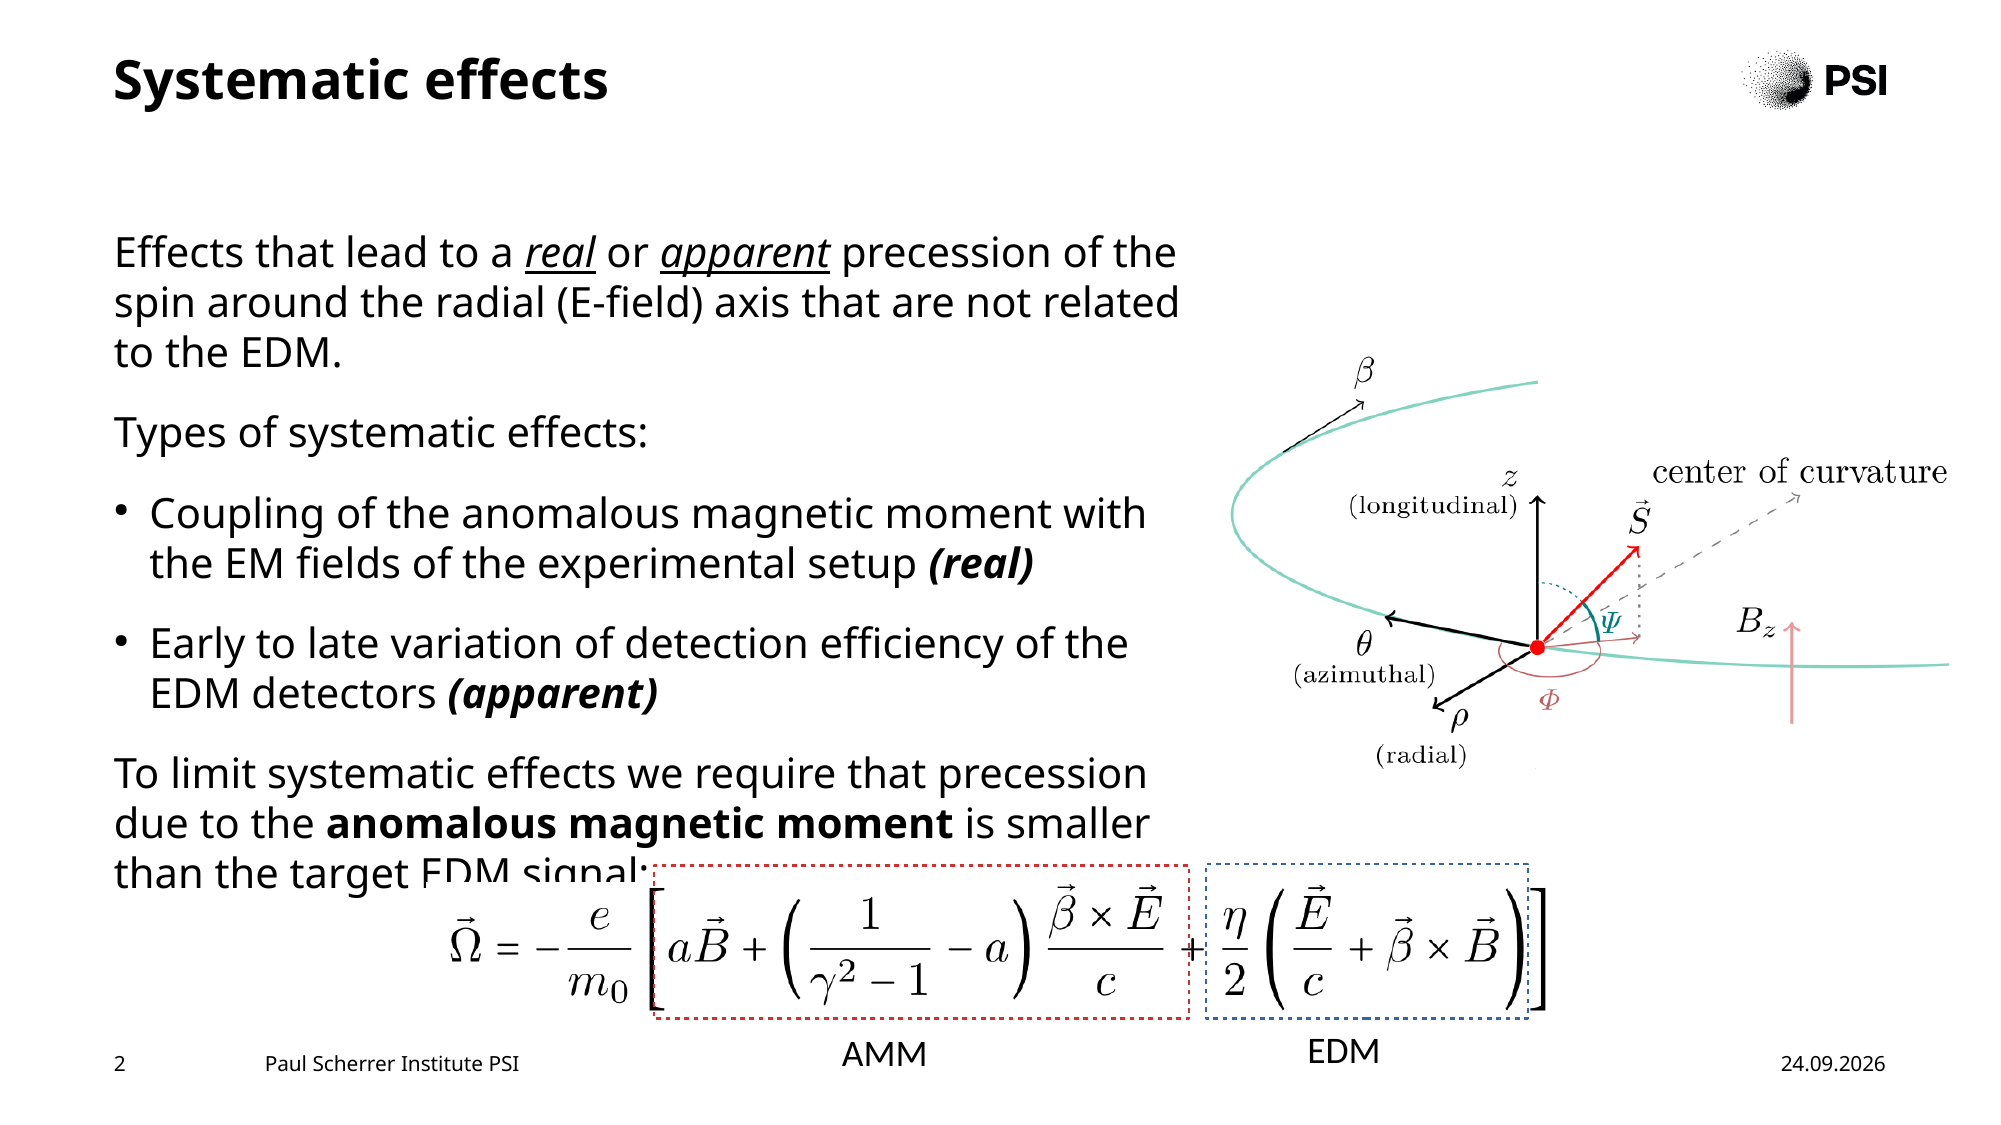

# Systematic effects
Effects that lead to a real or apparent precession of the spin around the radial (E-field) axis that are not related to the EDM.
Types of systematic effects:
Coupling of the anomalous magnetic moment with the EM fields of the experimental setup (real)
Early to late variation of detection efficiency of the EDM detectors (apparent)
To limit systematic effects we require that precession due to the anomalous magnetic moment is smaller than the target EDM signal:
EDM
AMM
2
Paul Scherrer Institute PSI